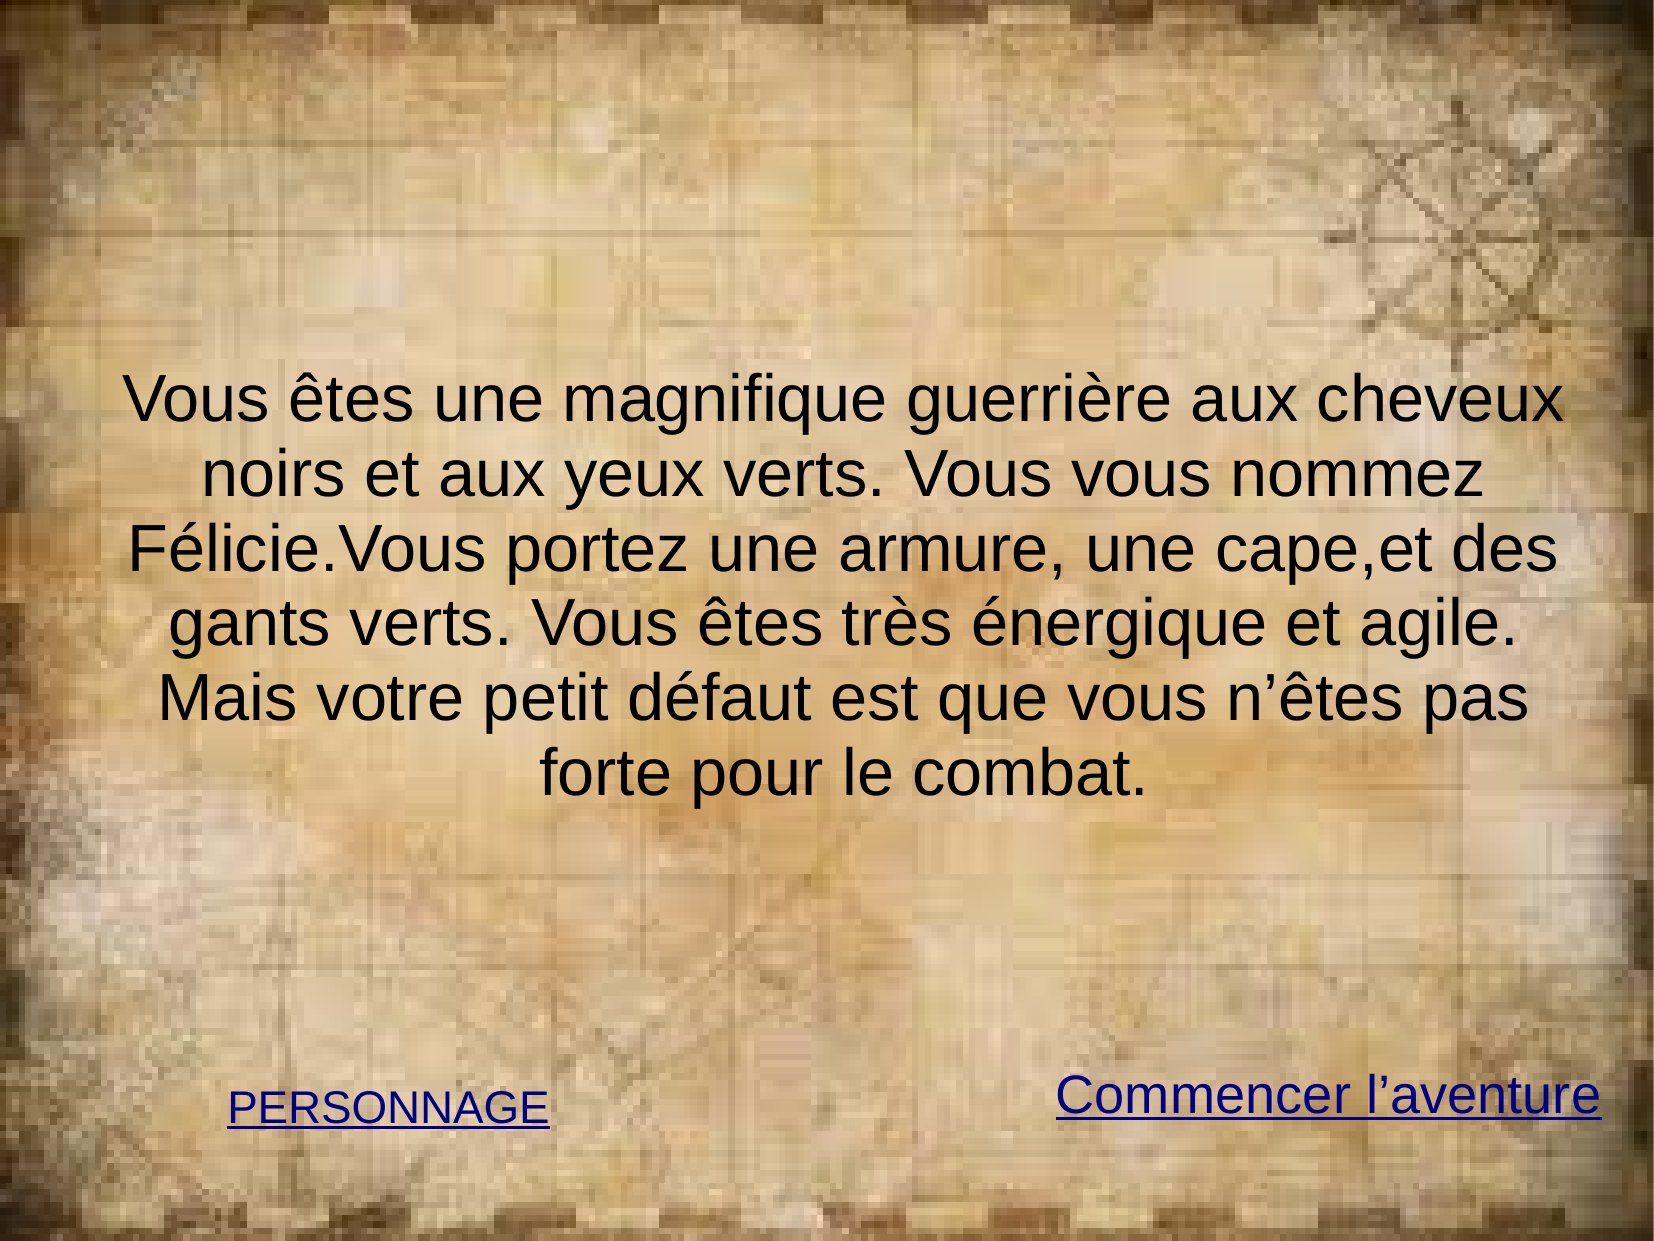

#
Vous êtes une magnifique guerrière aux cheveux noirs et aux yeux verts. Vous vous nommez Félicie.Vous portez une armure, une cape,et des gants verts. Vous êtes très énergique et agile. Mais votre petit défaut est que vous n’êtes pas forte pour le combat.
Commencer l’aventure
PERSONNAGE